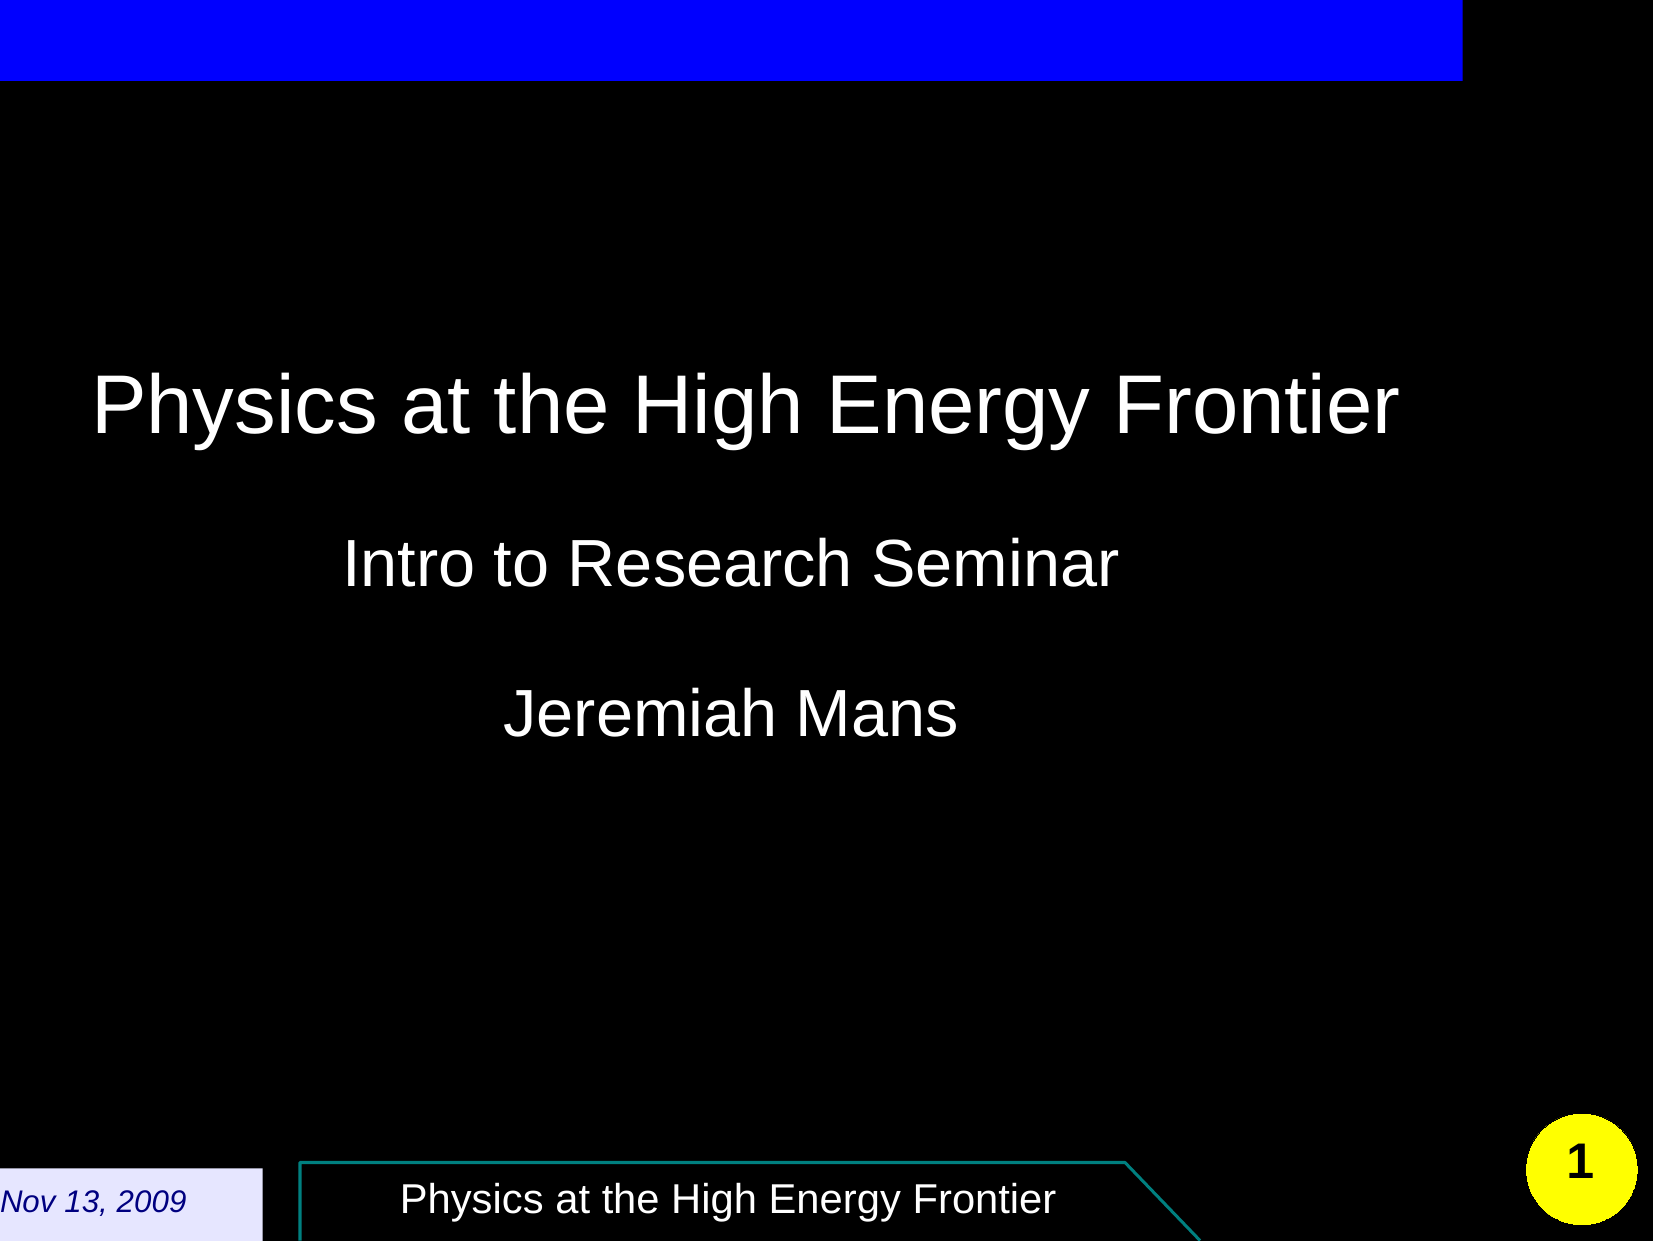

# Physics at the High Energy Frontier
Intro to Research Seminar
Jeremiah Mans
1
Physics at the High Energy Frontier
Nov 13, 2009